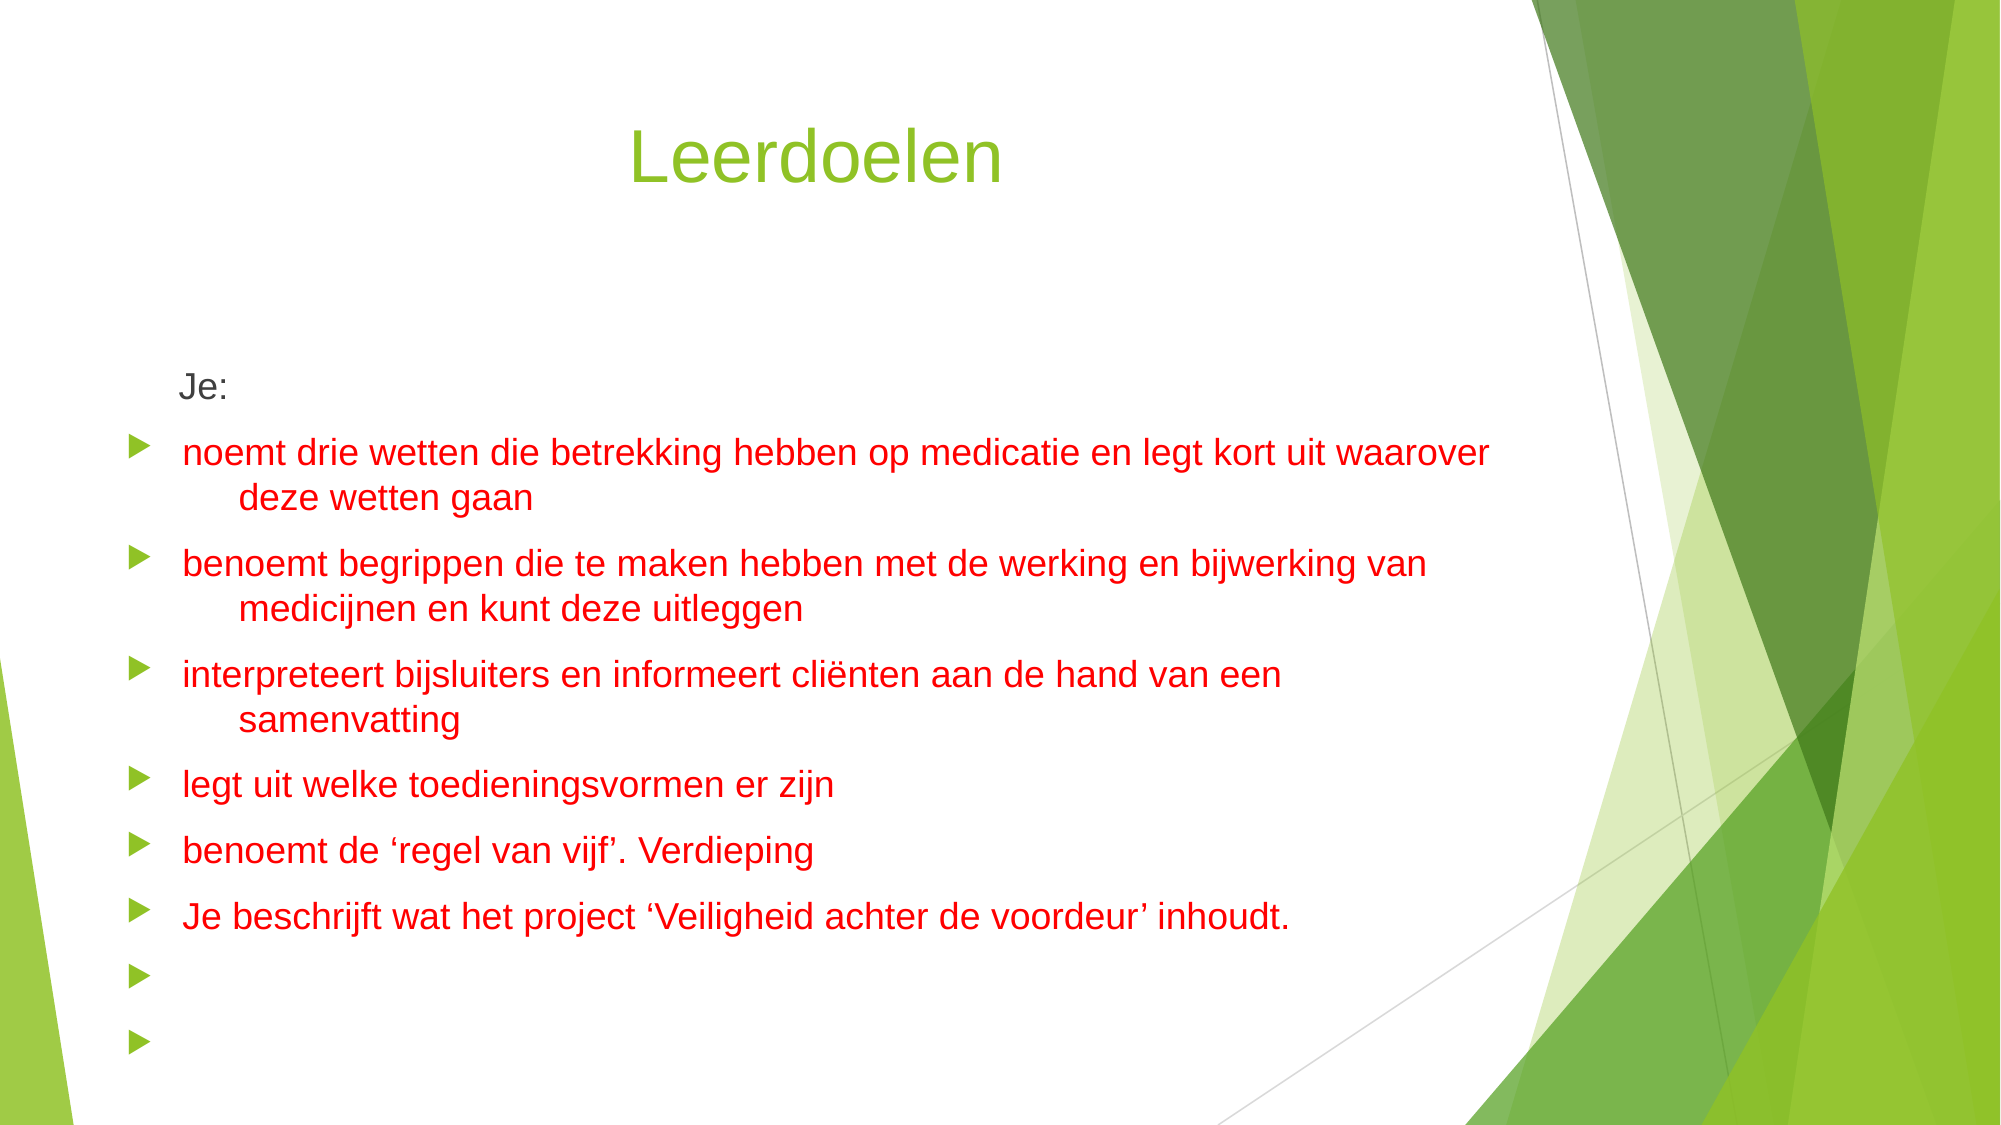

# Leerdoelen
 Je:
noemt drie wetten die betrekking hebben op medicatie en legt kort uit waarover deze wetten gaan
benoemt begrippen die te maken hebben met de werking en bijwerking van medicijnen en kunt deze uitleggen
interpreteert bijsluiters en informeert cliënten aan de hand van een samenvatting
legt uit welke toedieningsvormen er zijn
benoemt de ‘regel van vijf’. Verdieping
Je beschrijft wat het project ‘Veiligheid achter de voordeur’ inhoudt.